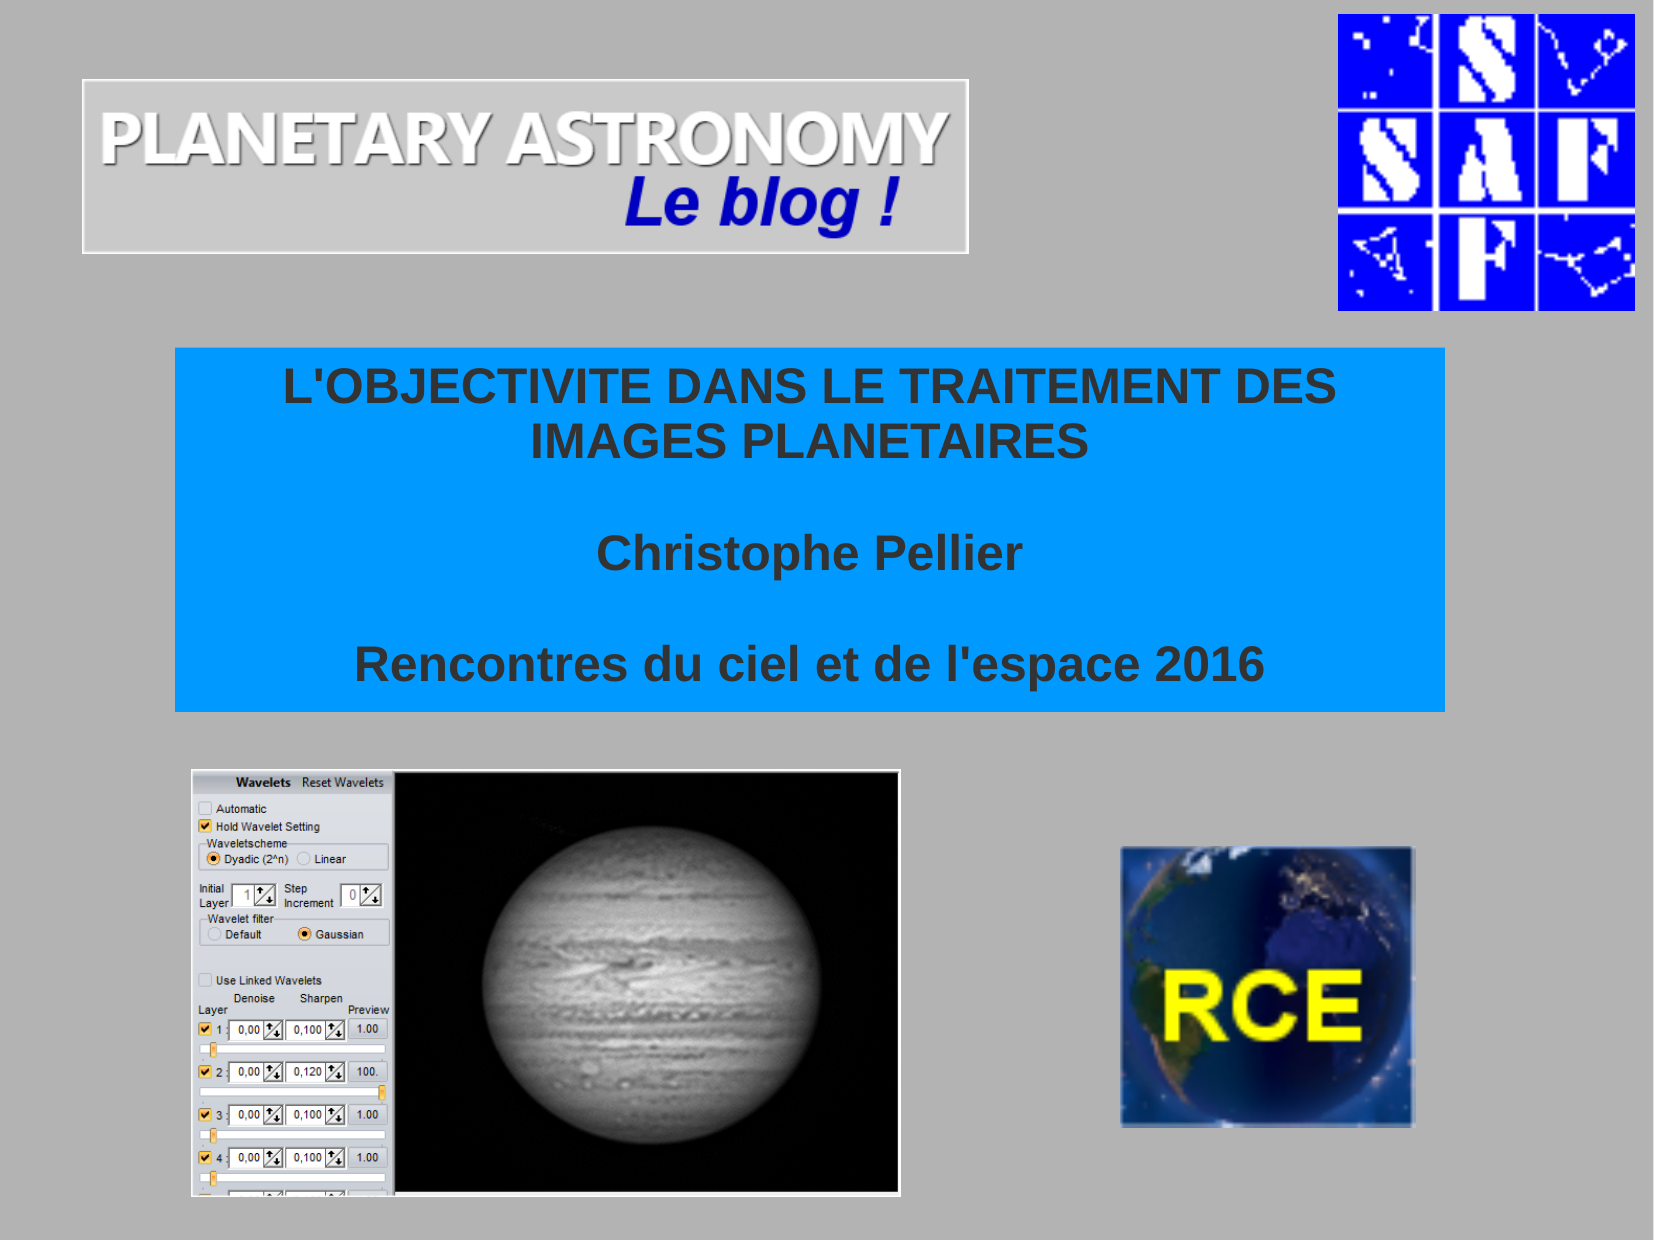

L'OBJECTIVITE DANS LE TRAITEMENT DES IMAGES PLANETAIRES
Christophe Pellier
Rencontres du ciel et de l'espace 2016